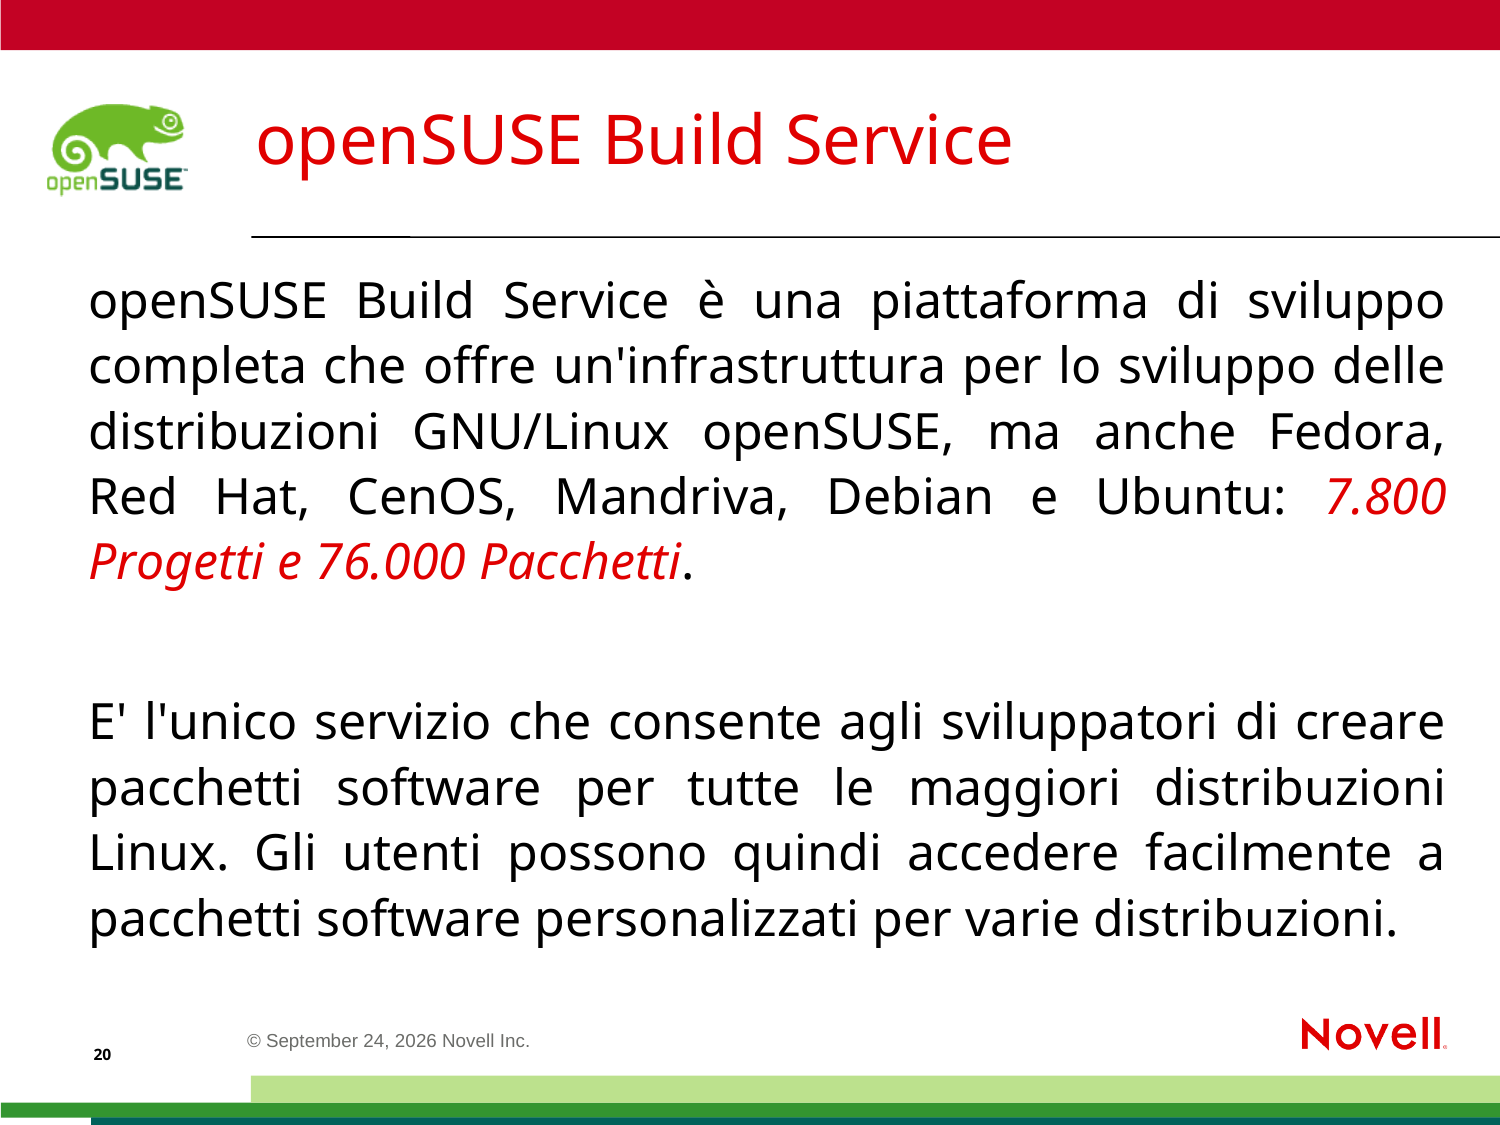

# openSUSE Build Service
openSUSE Build Service è una piattaforma di sviluppo completa che offre un'infrastruttura per lo sviluppo delle distribuzioni GNU/Linux openSUSE, ma anche Fedora, Red Hat, CenOS, Mandriva, Debian e Ubuntu: 7.800 Progetti e 76.000 Pacchetti.
E' l'unico servizio che consente agli sviluppatori di creare pacchetti software per tutte le maggiori distribuzioni Linux. Gli utenti possono quindi accedere facilmente a pacchetti software personalizzati per varie distribuzioni.